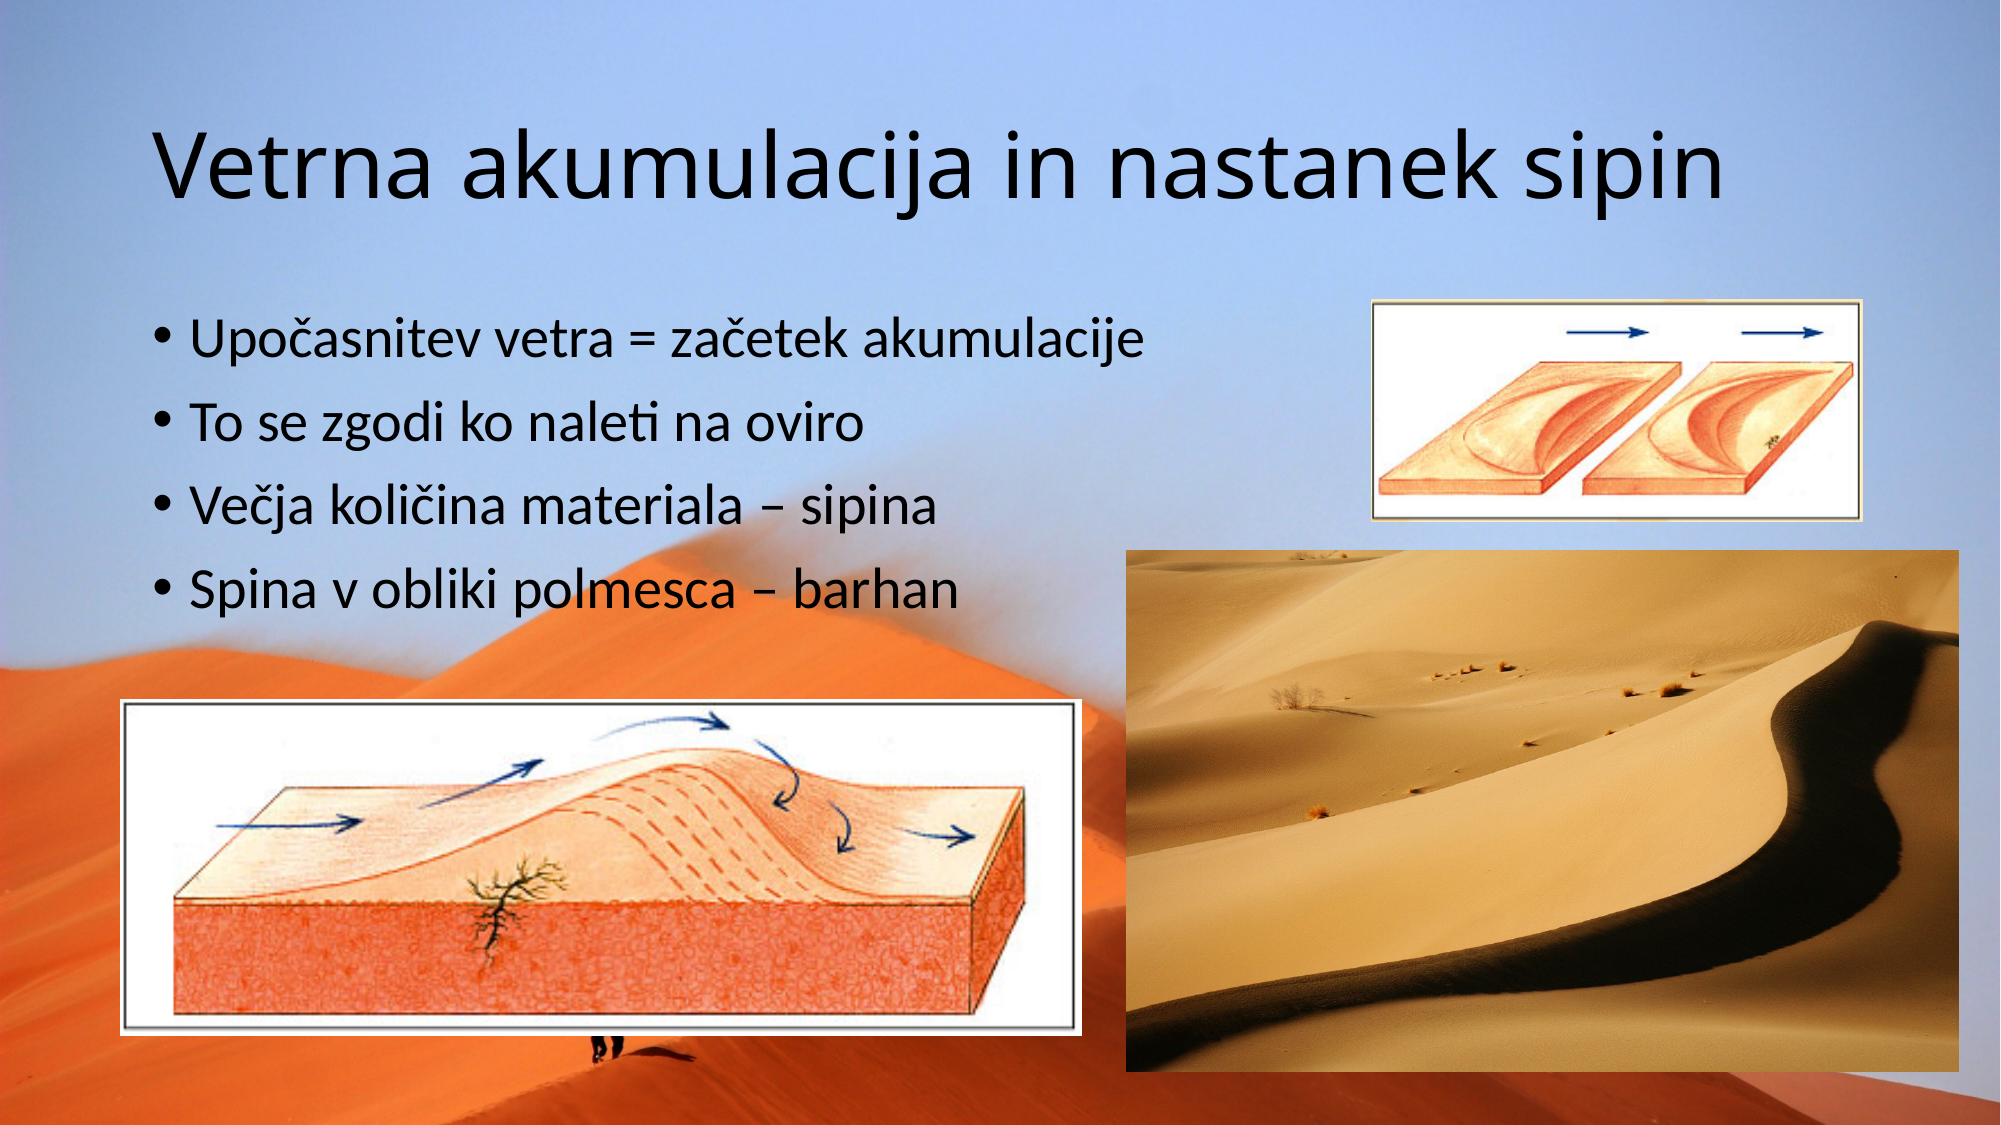

# Vetrna akumulacija in nastanek sipin
Upočasnitev vetra = začetek akumulacije
To se zgodi ko naleti na oviro
Večja količina materiala – sipina
Spina v obliki polmesca – barhan